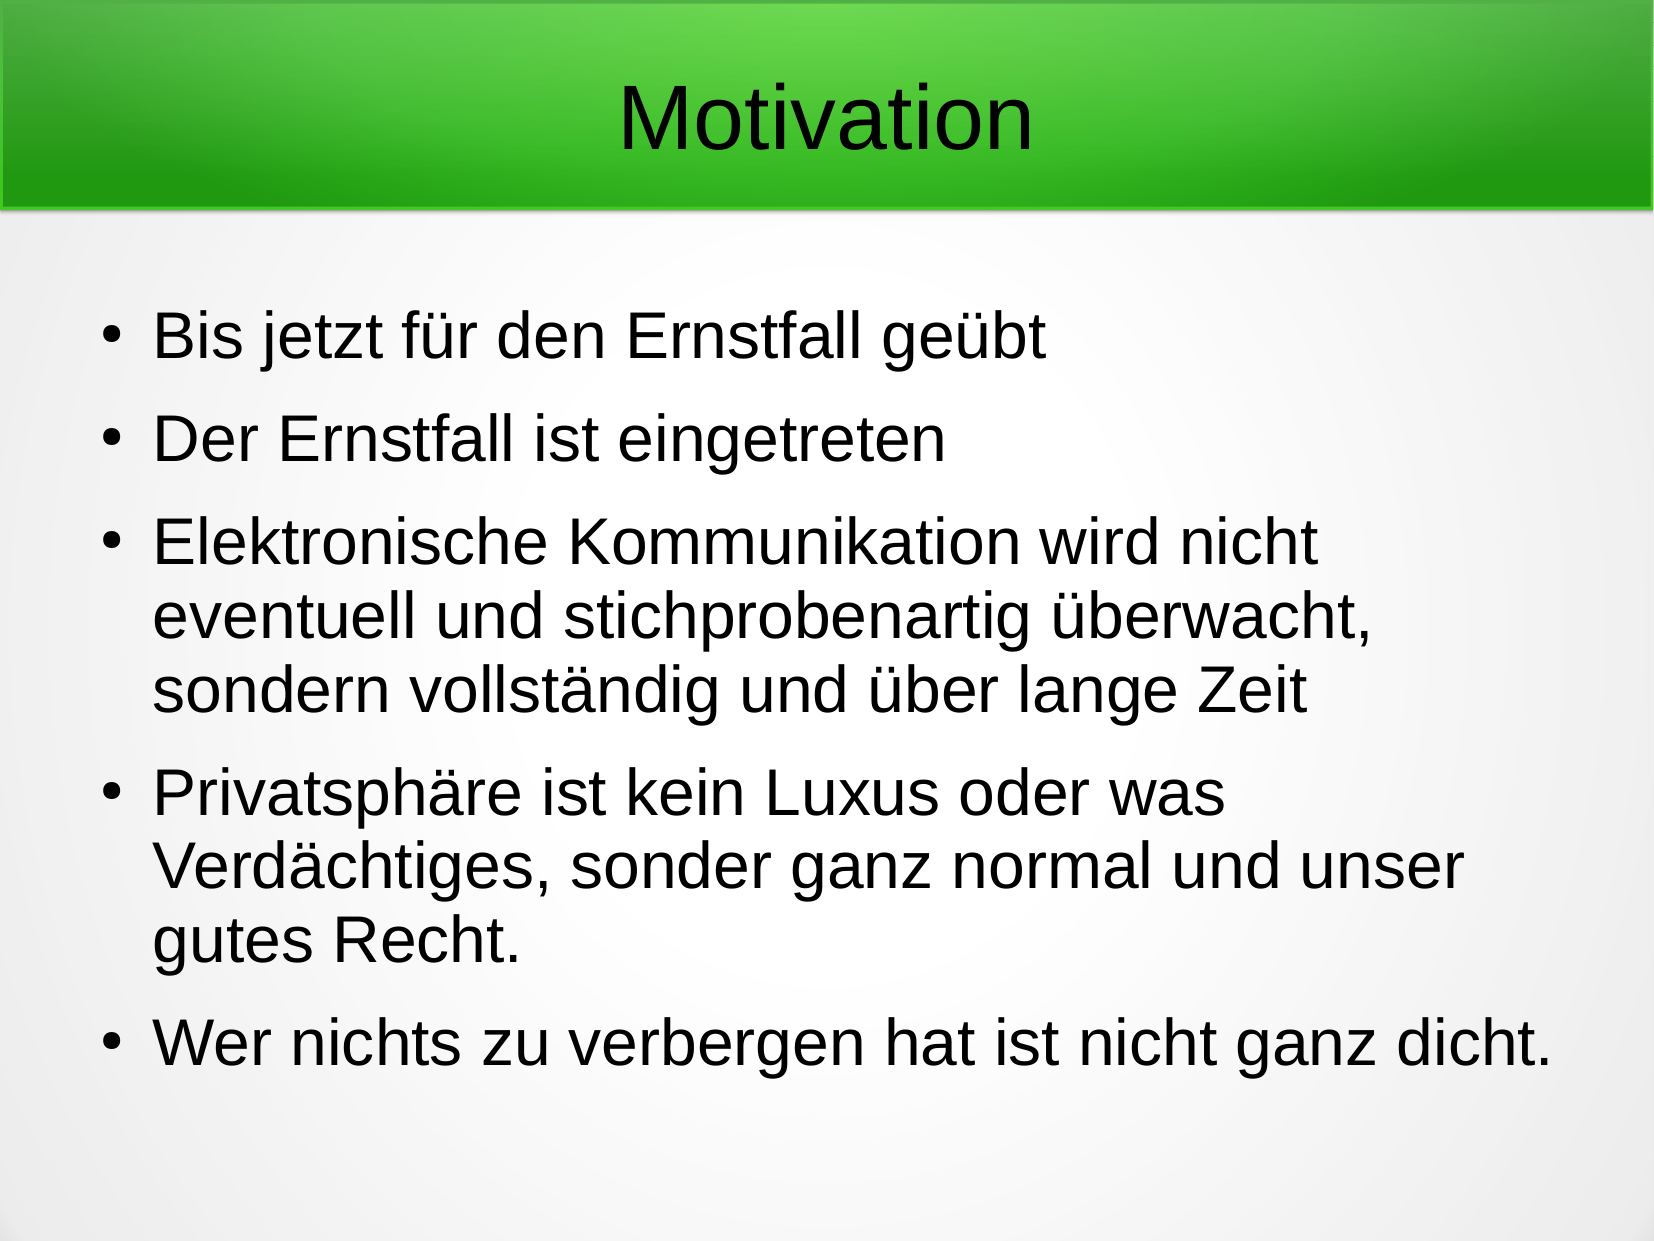

# Motivation
Bis jetzt für den Ernstfall geübt
Der Ernstfall ist eingetreten
Elektronische Kommunikation wird nicht eventuell und stichprobenartig überwacht, sondern vollständig und über lange Zeit
Privatsphäre ist kein Luxus oder was Verdächtiges, sonder ganz normal und unser gutes Recht.
Wer nichts zu verbergen hat ist nicht ganz dicht.